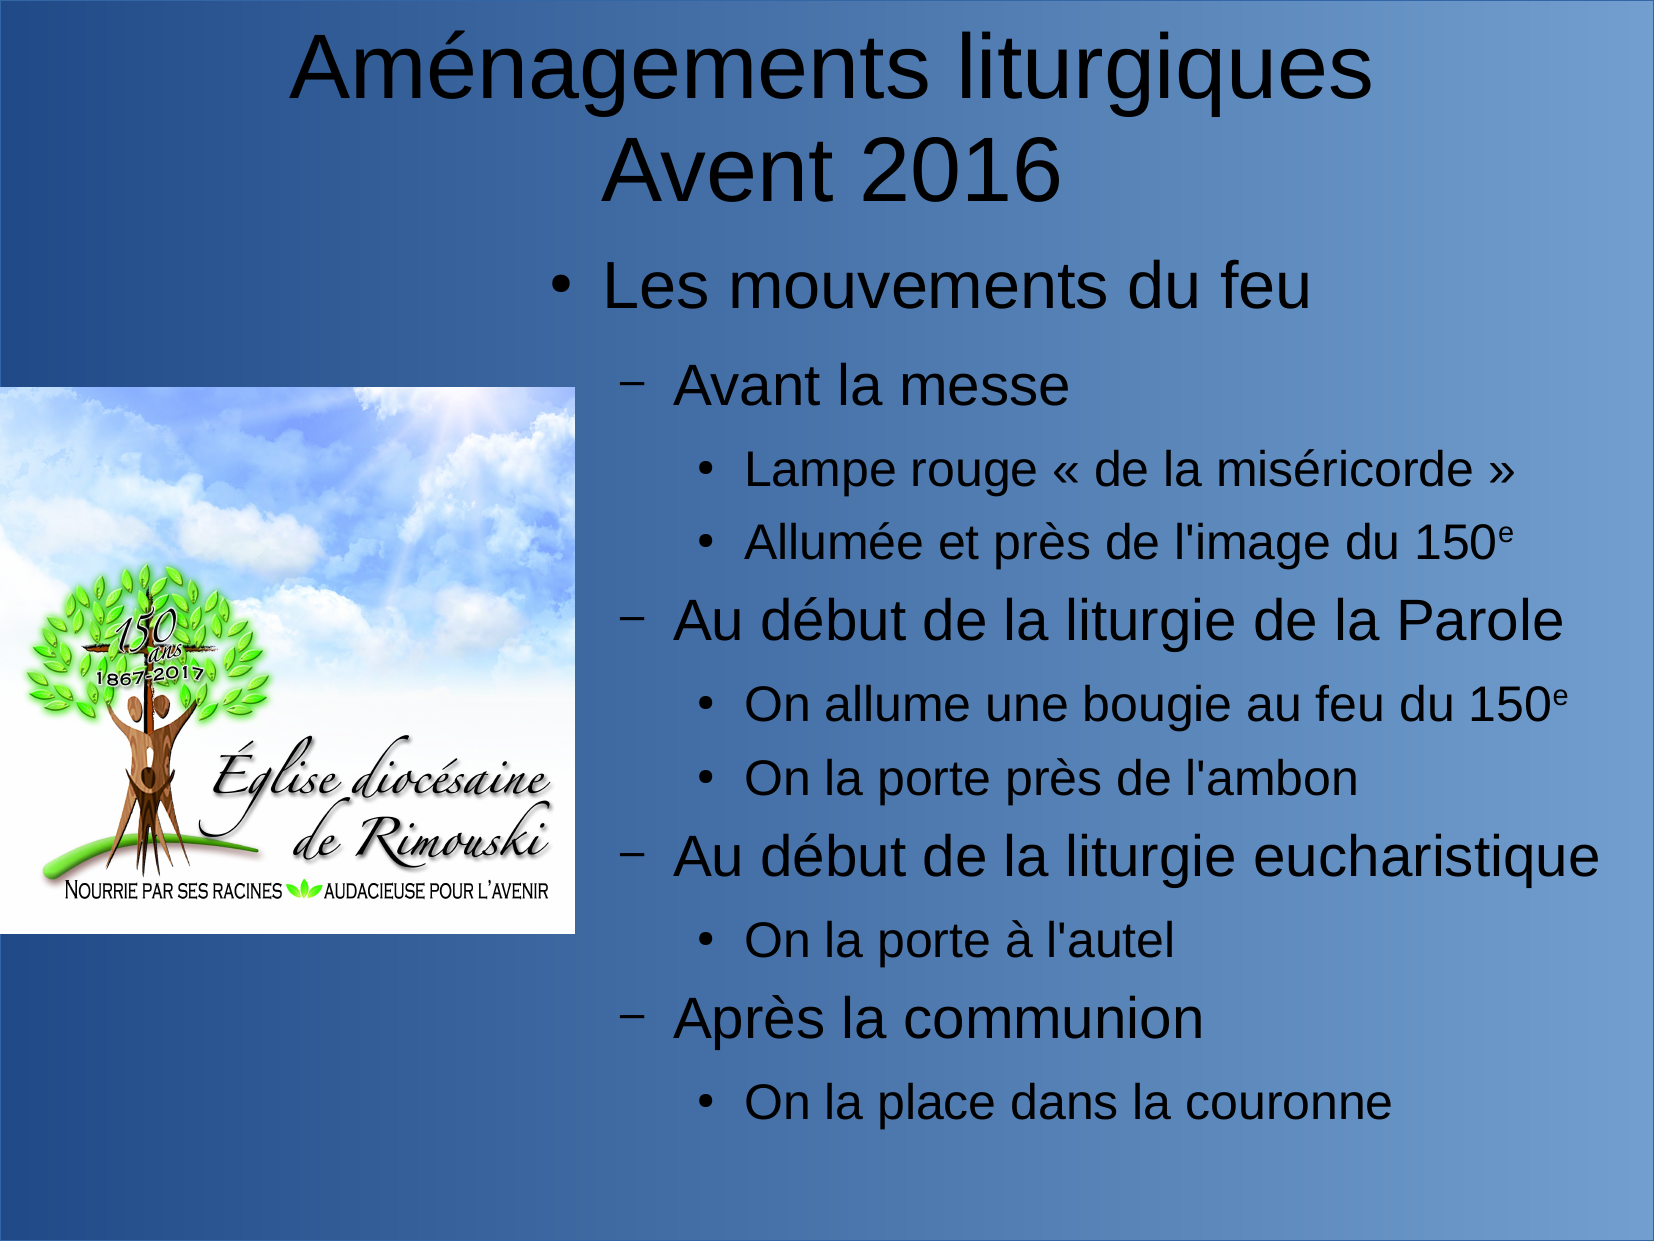

# Aménagements liturgiques Avent 2016
Les mouvements du feu
Avant la messe
Lampe rouge « de la miséricorde »
Allumée et près de l'image du 150e
Au début de la liturgie de la Parole
On allume une bougie au feu du 150e
On la porte près de l'ambon
Au début de la liturgie eucharistique
On la porte à l'autel
Après la communion
On la place dans la couronne